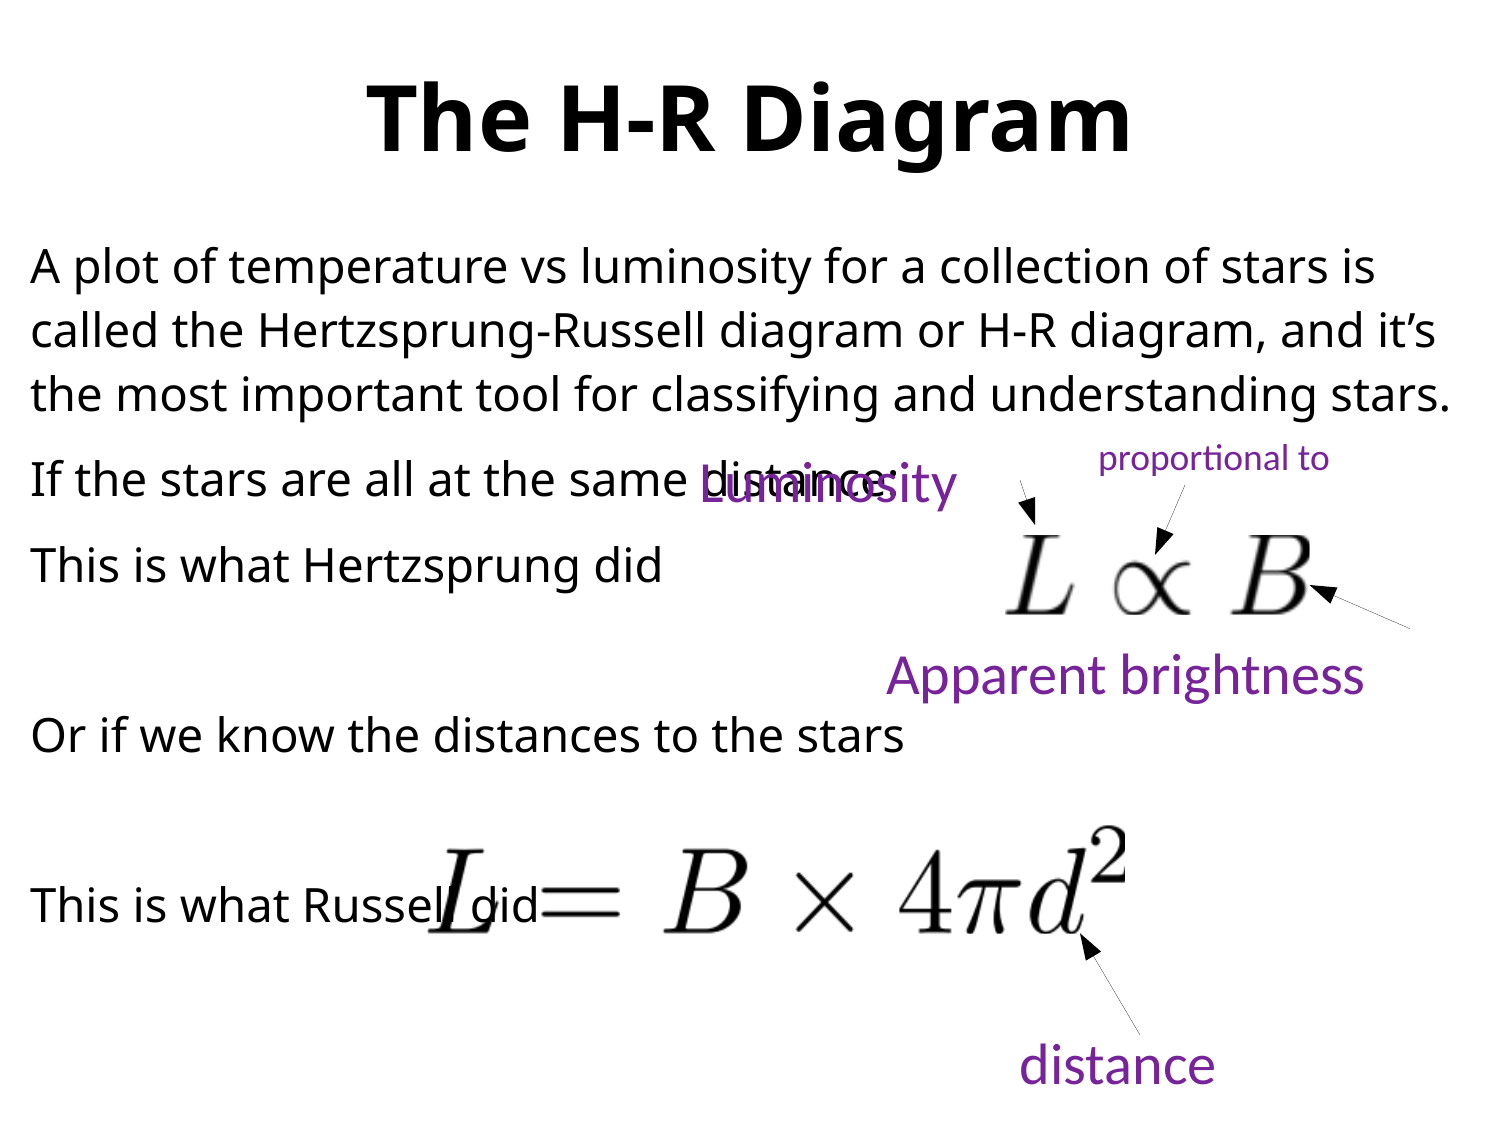

# The H-R Diagram
A plot of temperature vs luminosity for a collection of stars is called the Hertzsprung-Russell diagram or H-R diagram, and it’s the most important tool for classifying and understanding stars.
If the stars are all at the same distance:
This is what Hertzsprung did
Or if we know the distances to the stars
This is what Russell did
proportional to
Luminosity
Apparent brightness
distance